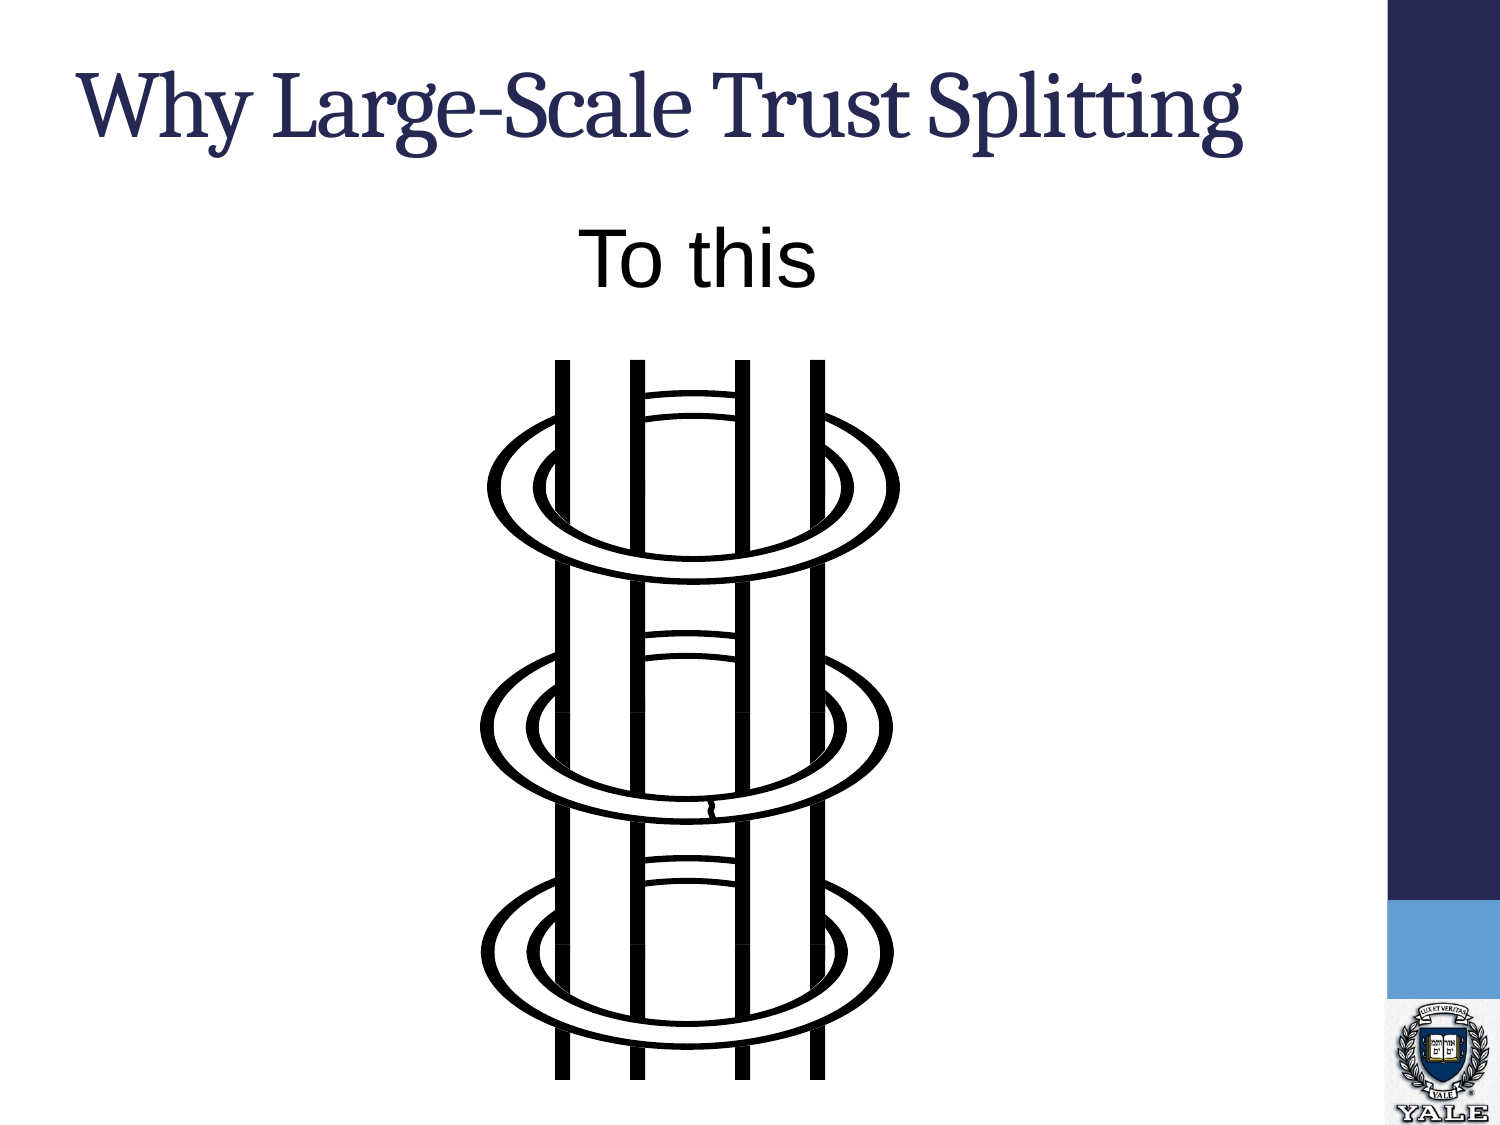

# Why Large-Scale Trust Splitting
To this